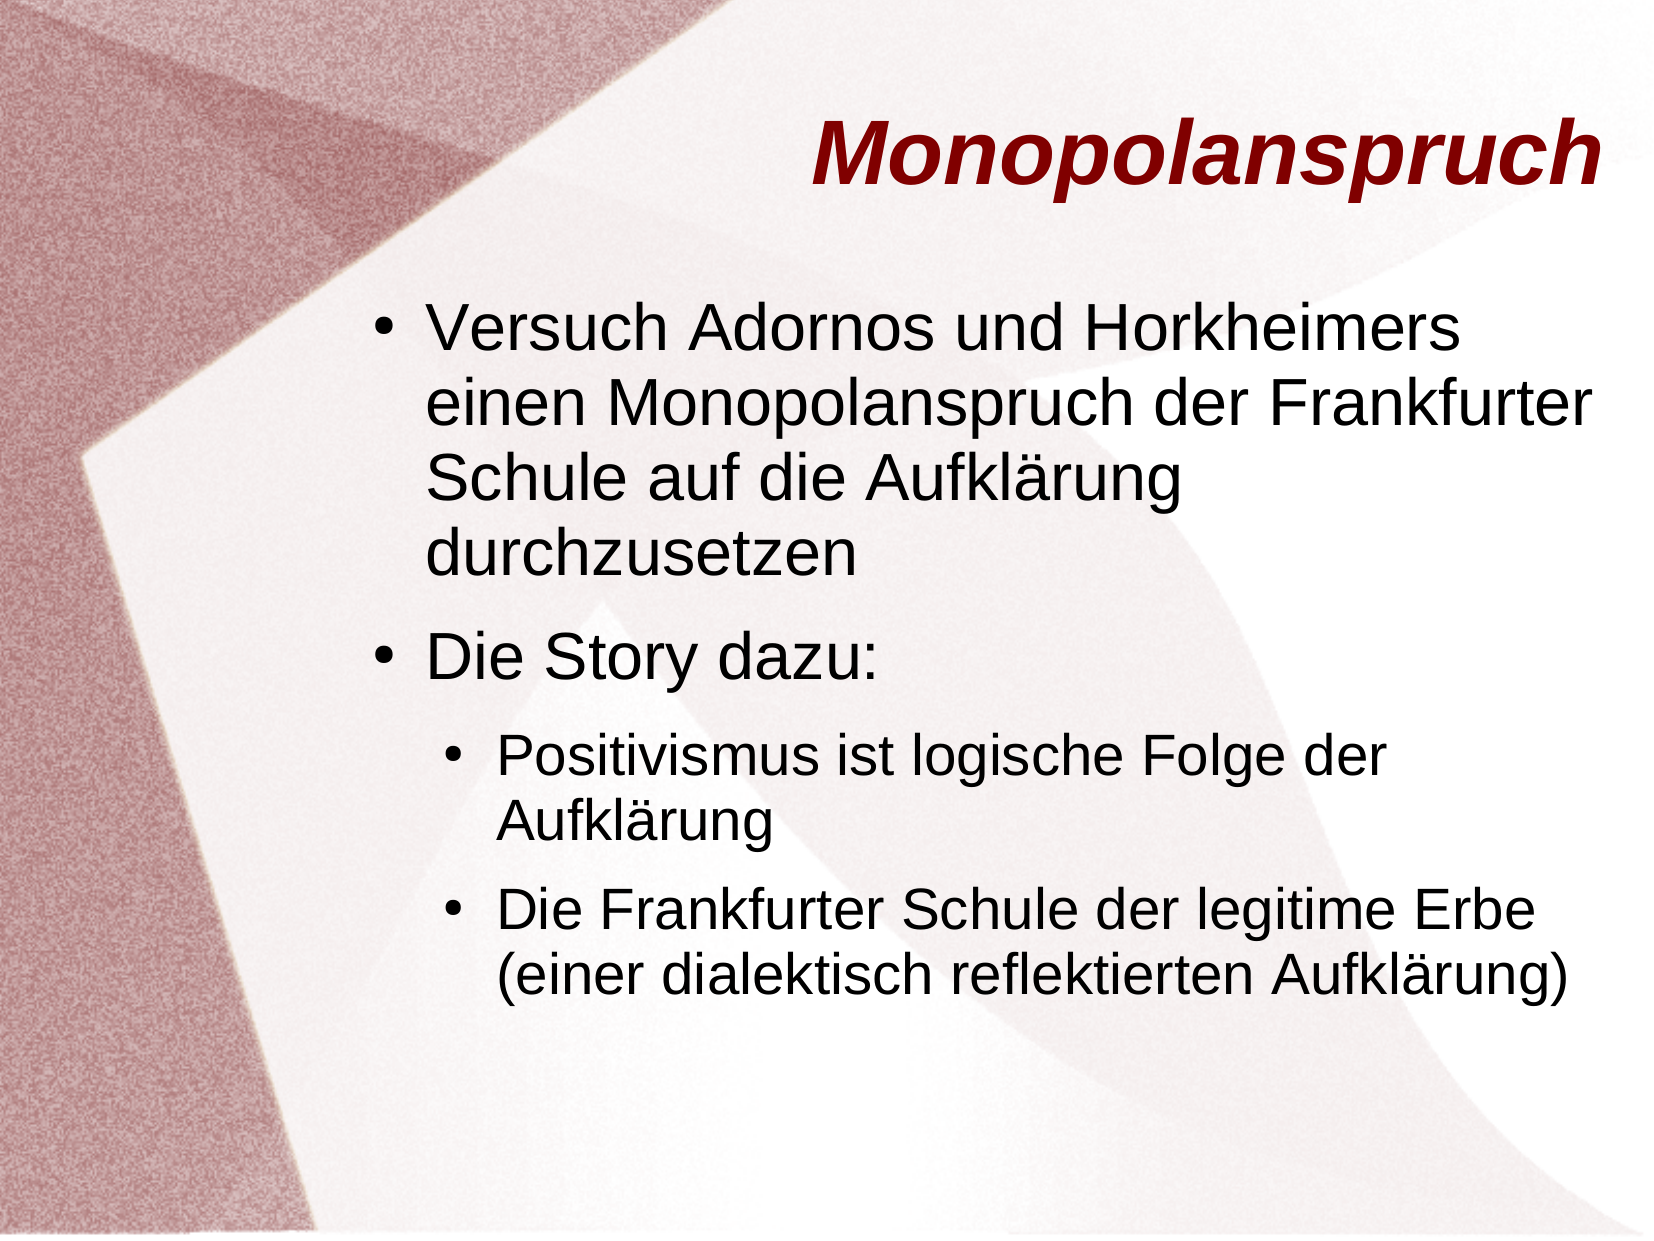

# Monopolanspruch
Versuch Adornos und Horkheimers einen Monopolanspruch der Frankfurter Schule auf die Aufklärung durchzusetzen
Die Story dazu:
Positivismus ist logische Folge der Aufklärung
Die Frankfurter Schule der legitime Erbe (einer dialektisch reflektierten Aufklärung)